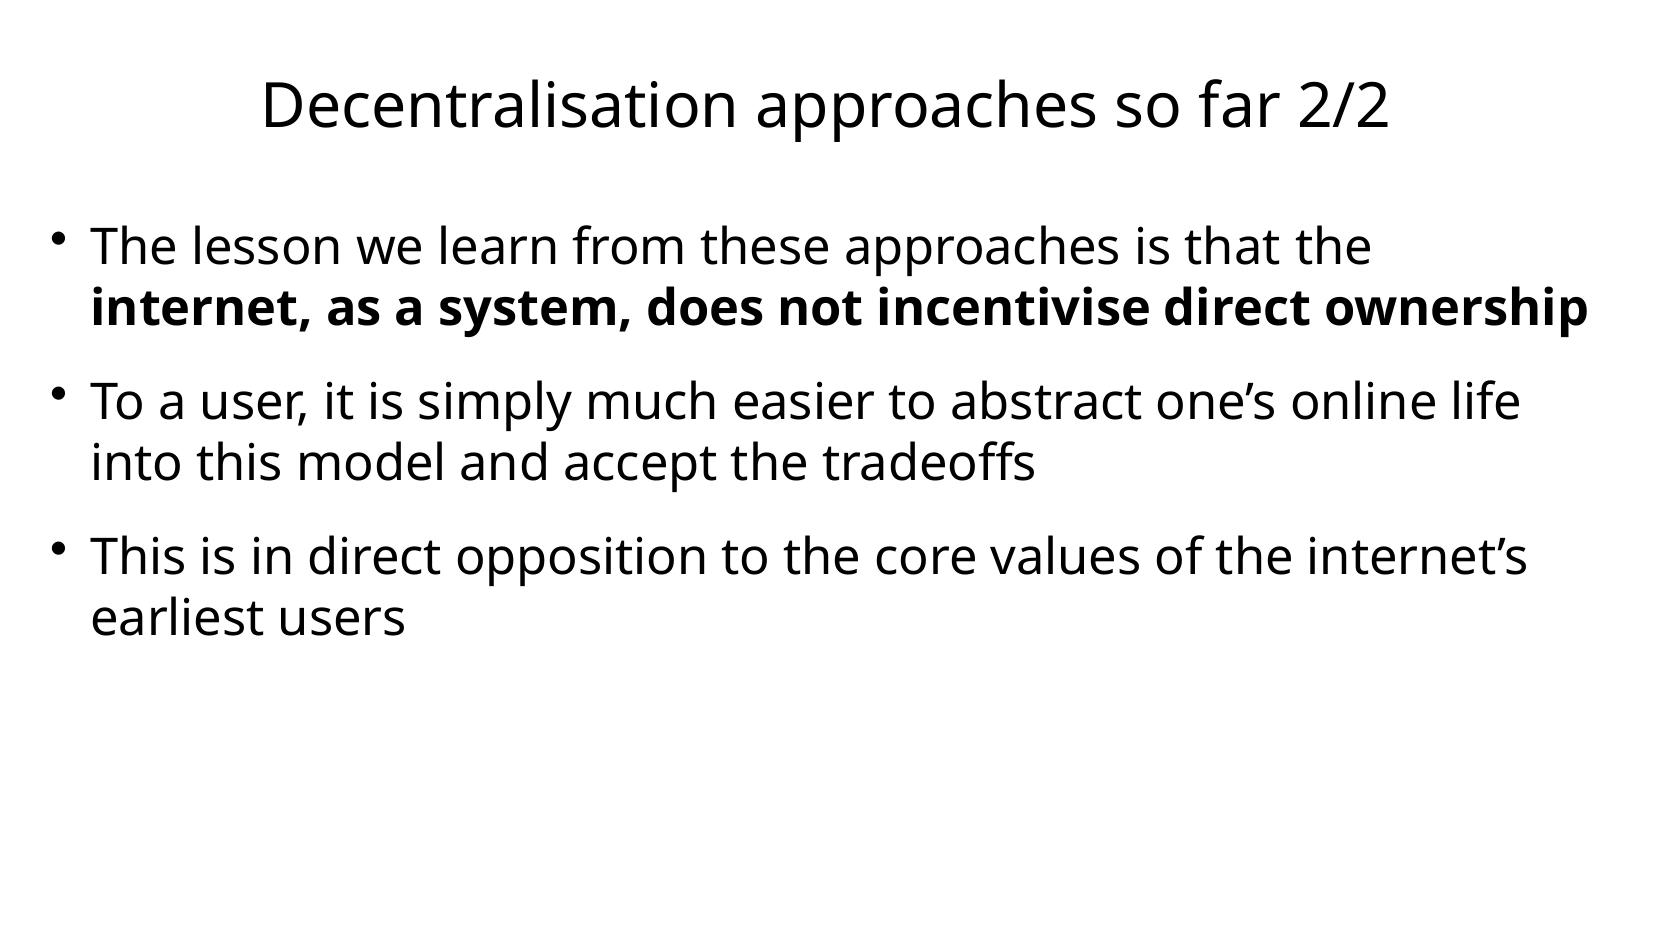

# Decentralisation approaches so far 2/2
The lesson we learn from these approaches is that the internet, as a system, does not incentivise direct ownership
To a user, it is simply much easier to abstract one’s online life into this model and accept the tradeoffs
This is in direct opposition to the core values of the internet’s earliest users